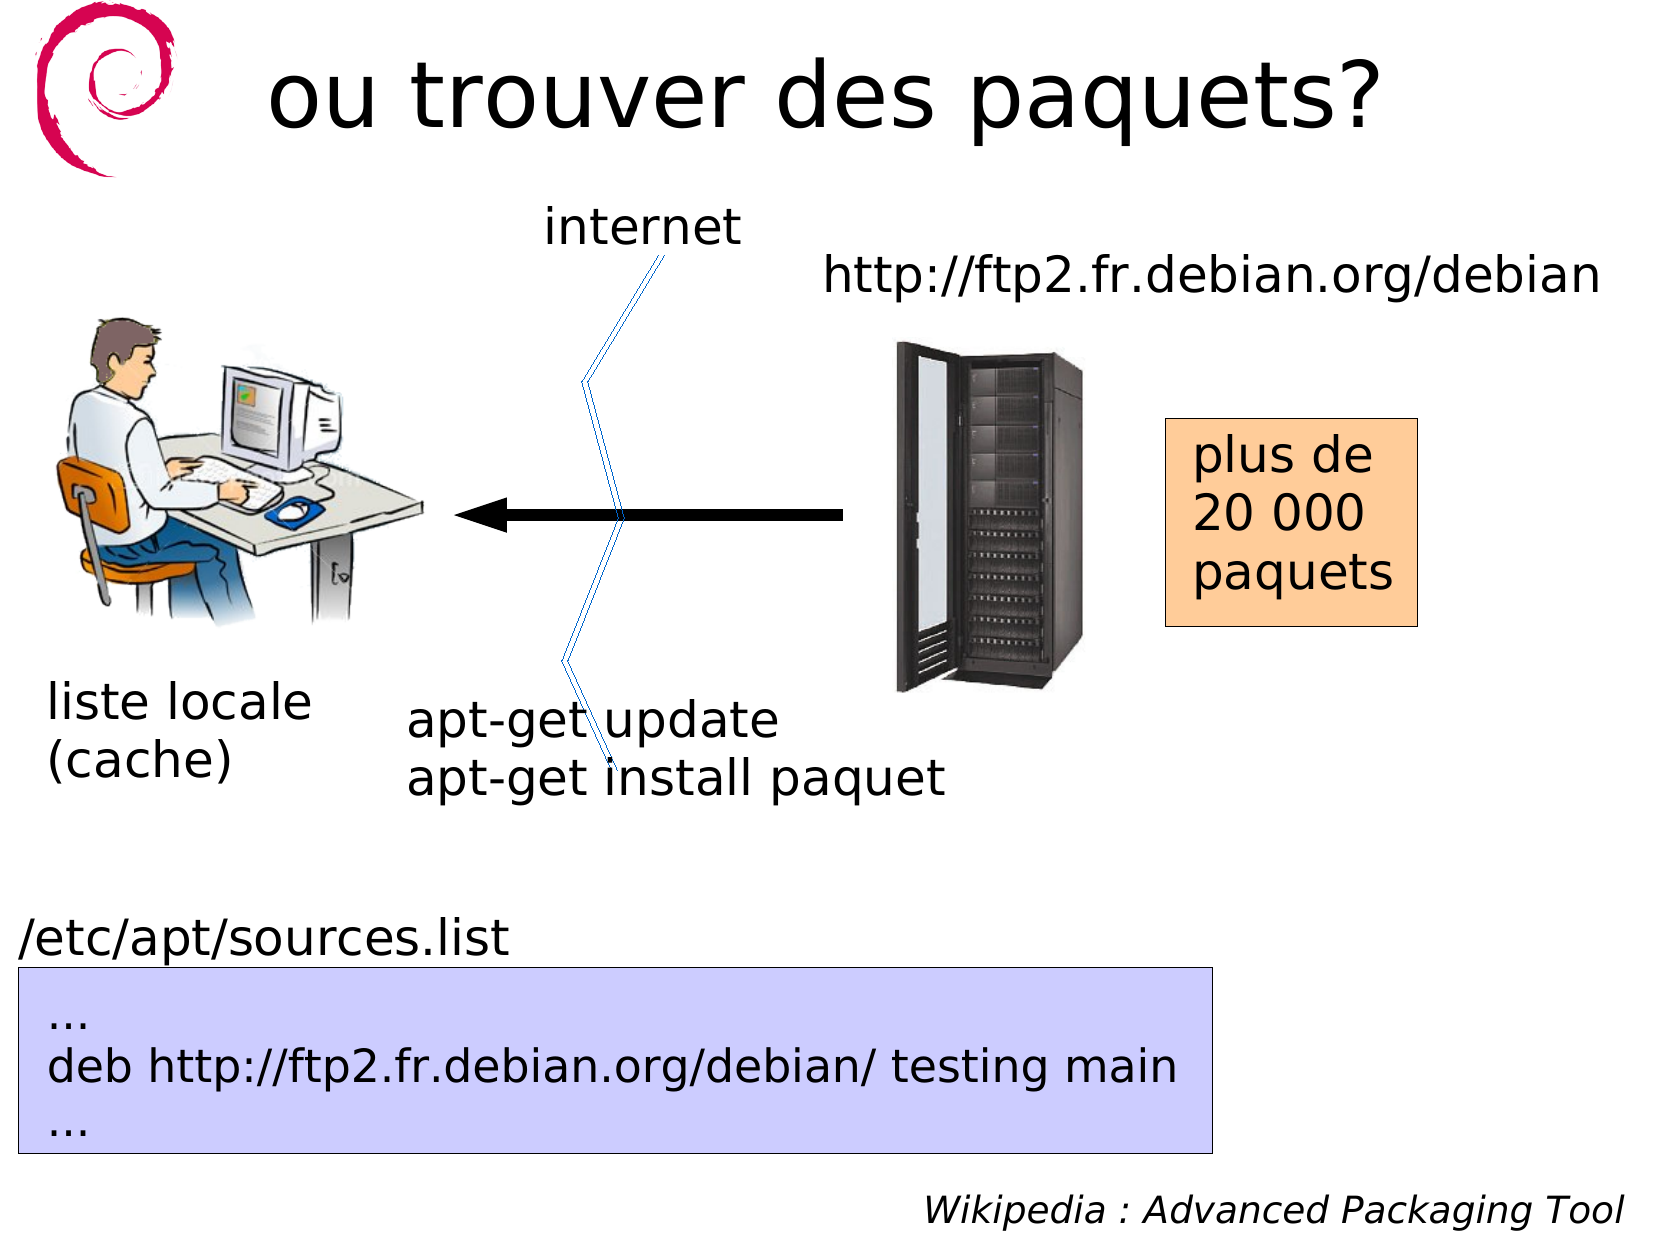

# ou trouver des paquets?
internet
http://ftp2.fr.debian.org/debian
plus de
20 000
paquets
liste locale
(cache)
apt-get update
apt-get install paquet
/etc/apt/sources.list
...
deb http://ftp2.fr.debian.org/debian/ testing main
...
Wikipedia : Advanced Packaging Tool